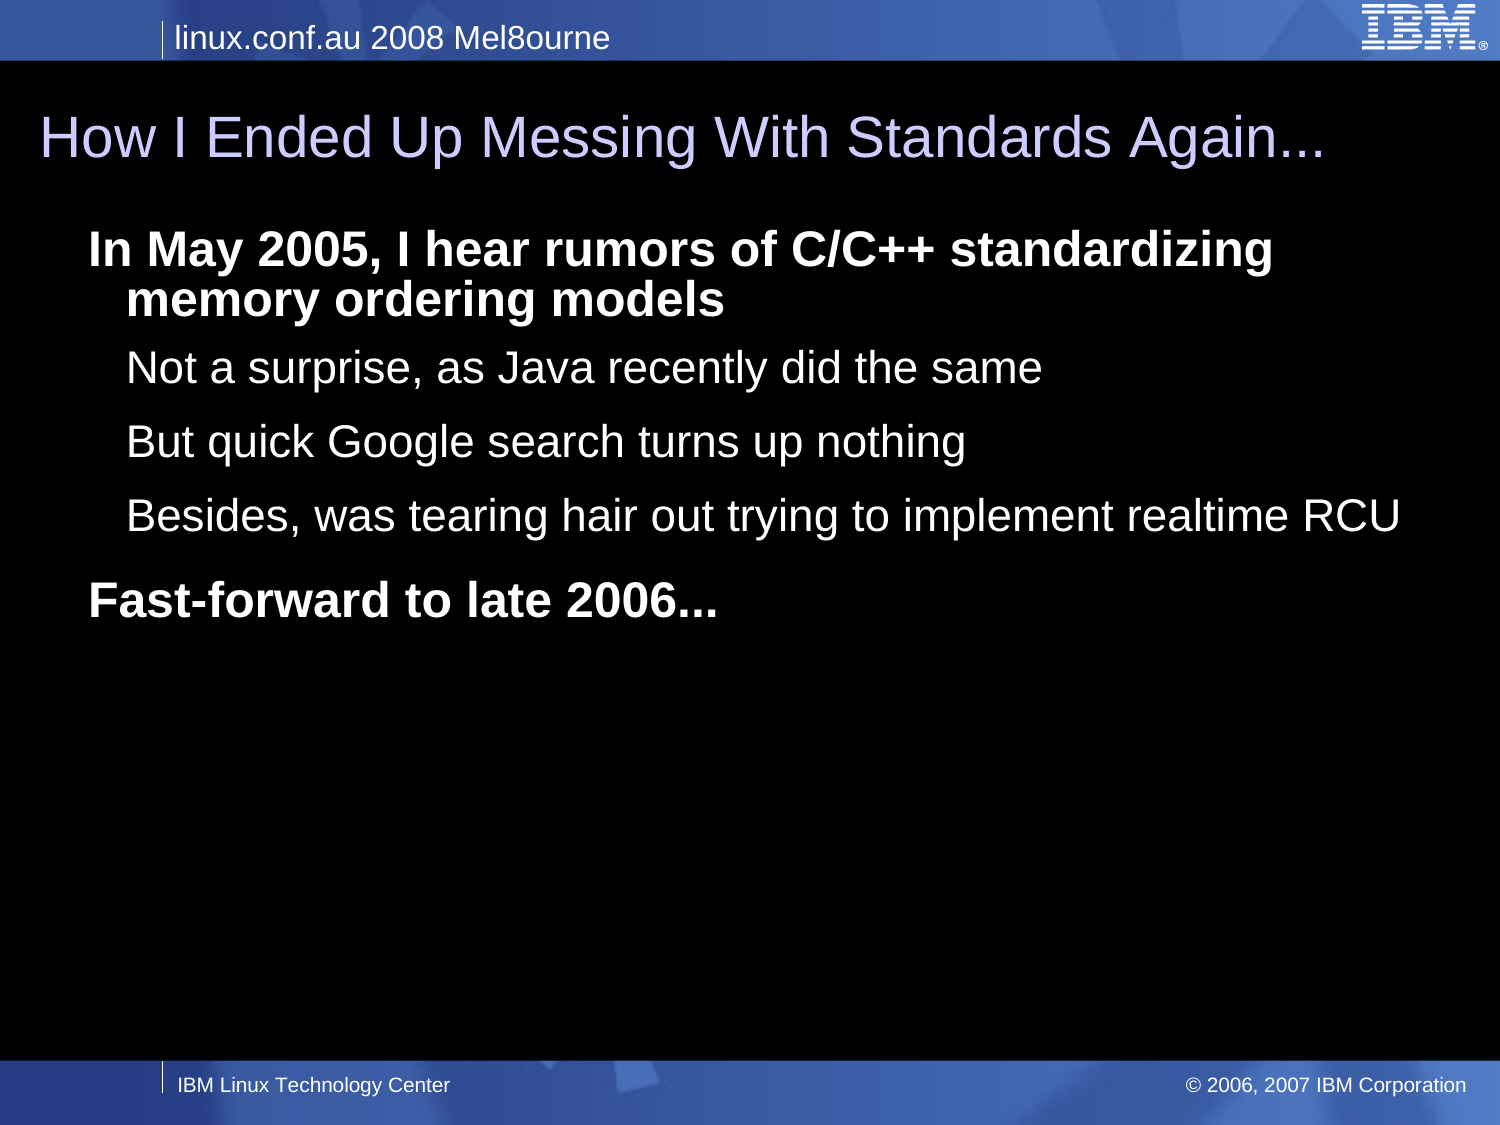

# How I Ended Up Messing With Standards Again...
In May 2005, I hear rumors of C/C++ standardizing memory ordering models
Not a surprise, as Java recently did the same
But quick Google search turns up nothing
Besides, was tearing hair out trying to implement realtime RCU
Fast-forward to late 2006...